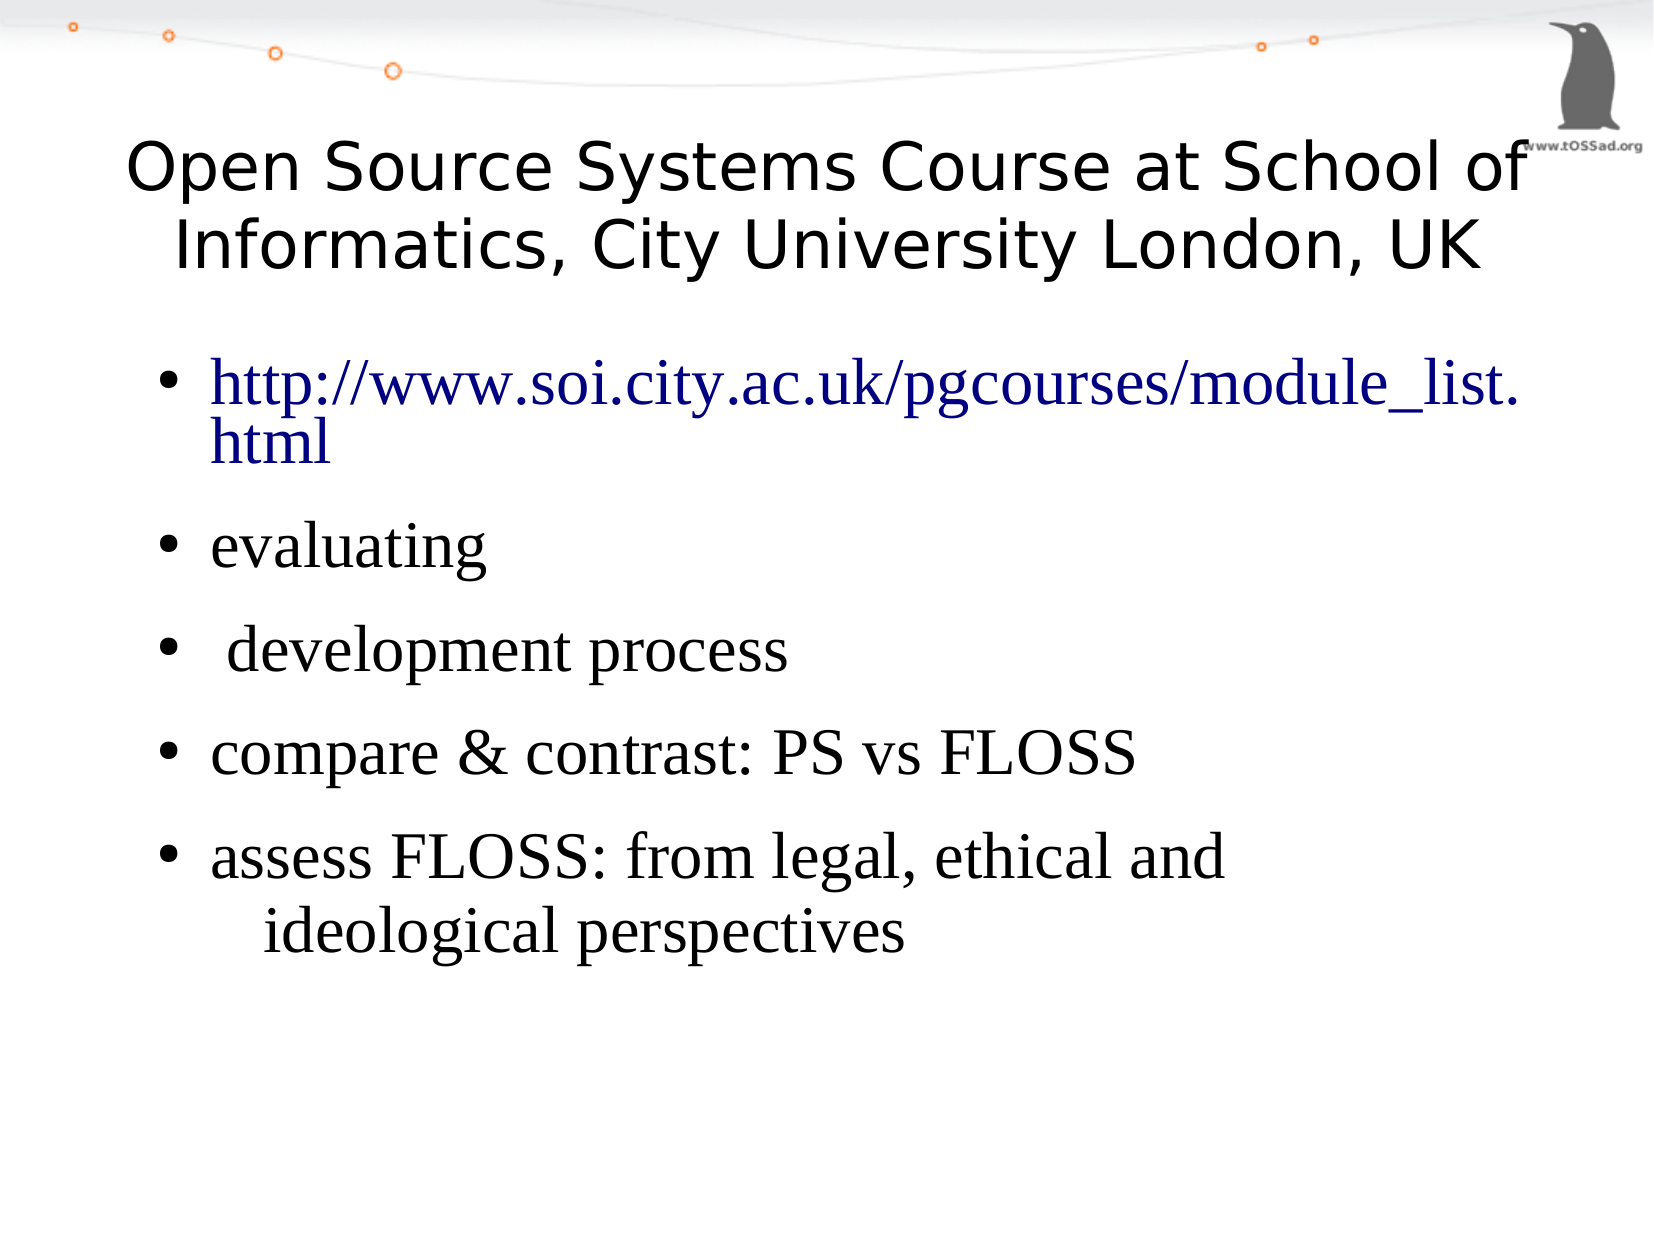

# Open Source Systems Course at School of Informatics, City University London, UK
http://www.soi.city.ac.uk/pgcourses/module_list.html
evaluating
 development process
compare & contrast: PS vs FLOSS
assess FLOSS: from legal, ethical and ideological perspectives